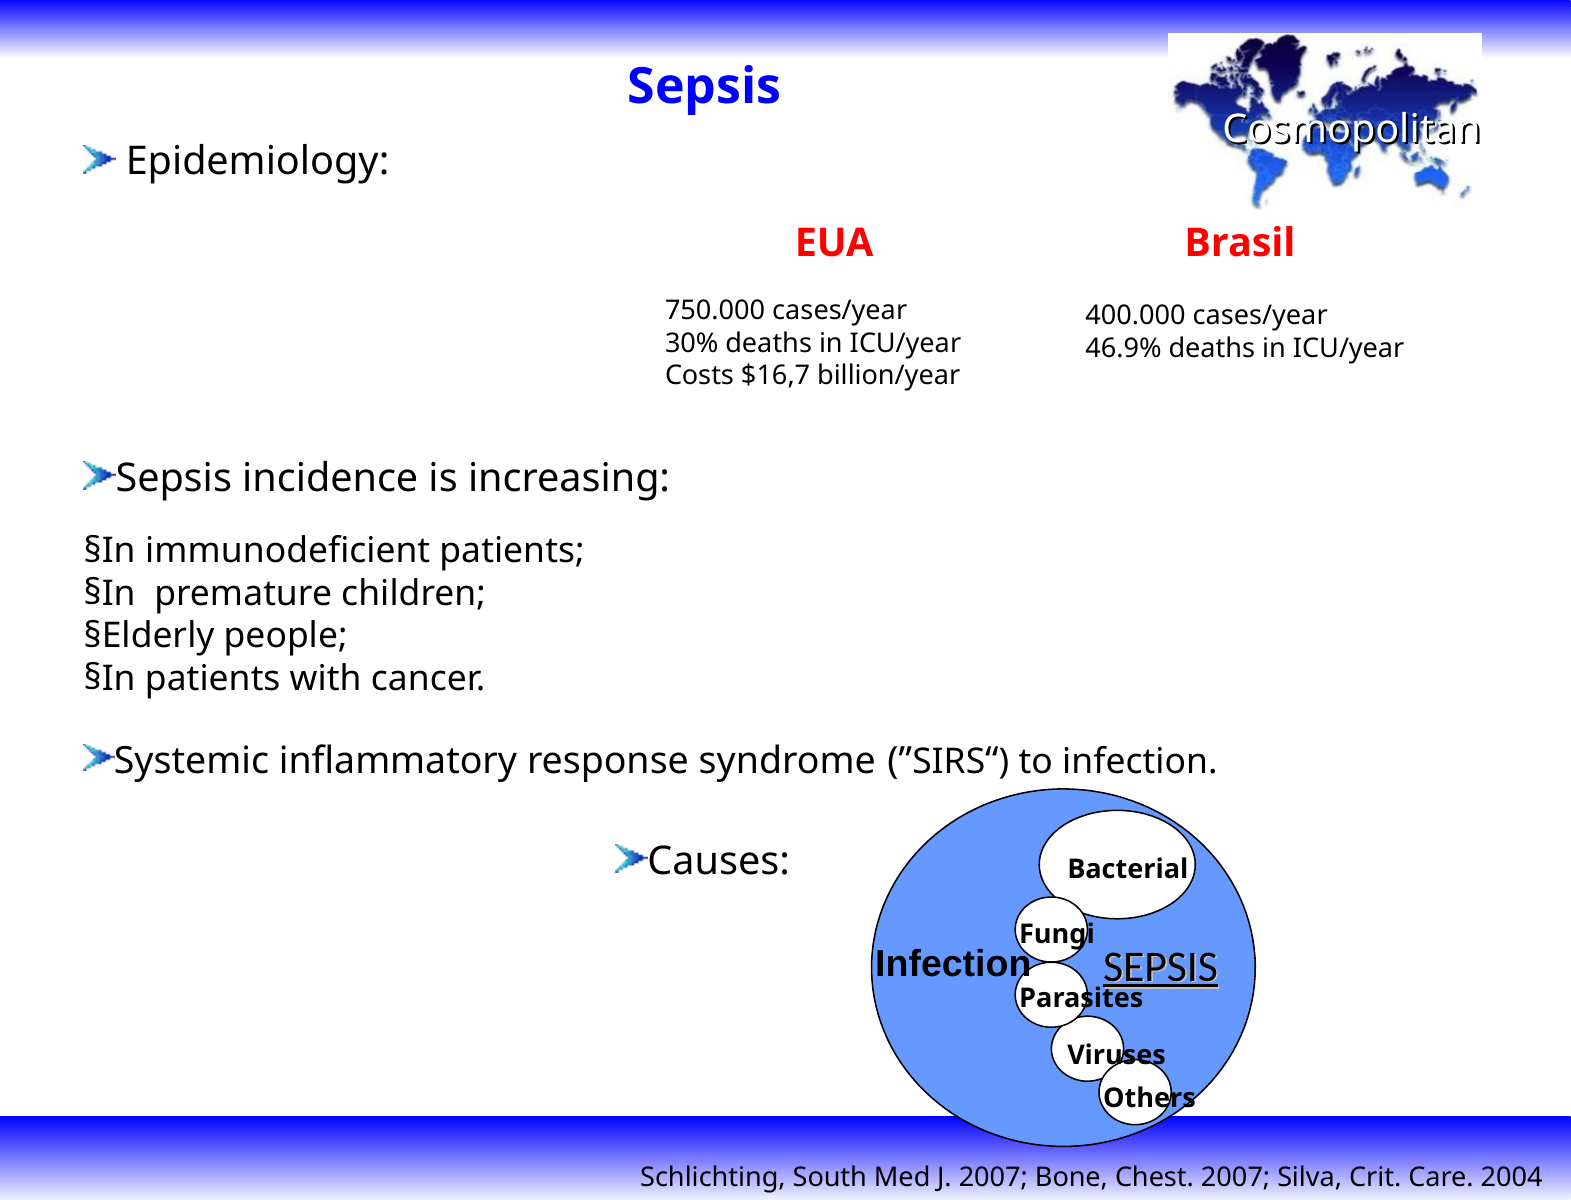

Cosmopolitan
Sepsis
 Epidemiology:
EUA
750.000 cases/year
30% deaths in ICU/year
Costs $16,7 billion/year
Brasil
400.000 cases/year
46.9% deaths in ICU/year
Sepsis incidence is increasing:
In immunodeficient patients;
In premature children;
Elderly people;
In patients with cancer.
Systemic inflammatory response syndrome (”SIRS“) to infection.
Bacterial
Fungi
SEPSIS
Infection
Parasites
Viruses
Others
Causes:
Schlichting, South Med J. 2007; Bone, Chest. 2007; Silva, Crit. Care. 2004